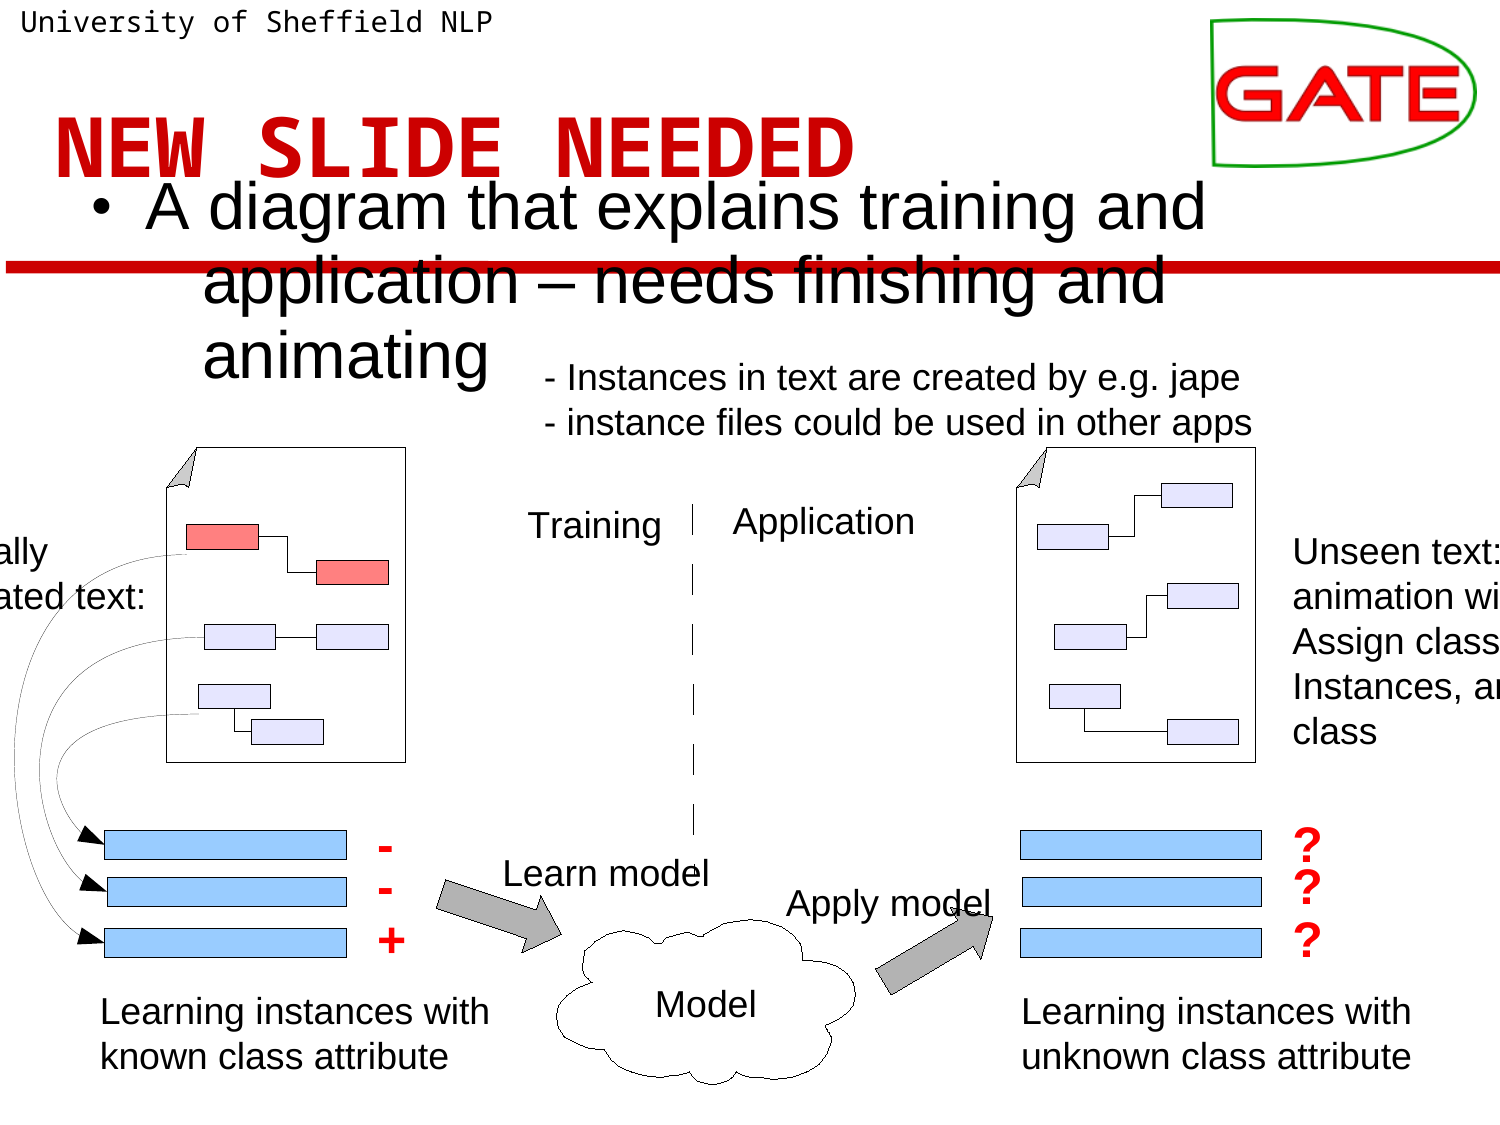

# NEW SLIDE NEEDED
A diagram that explains training and application – needs finishing and animating
- Instances in text are created by e.g. jape
- instance files could be used in other apps
Application
Training
Manually
annotated text:
Unseen text:
animation will
Assign classes to the
Instances, and then create
class
-
?
Learn model
-
?
Apply model
+
?
Model
Learning instances with
known class attribute
Learning instances with
unknown class attribute